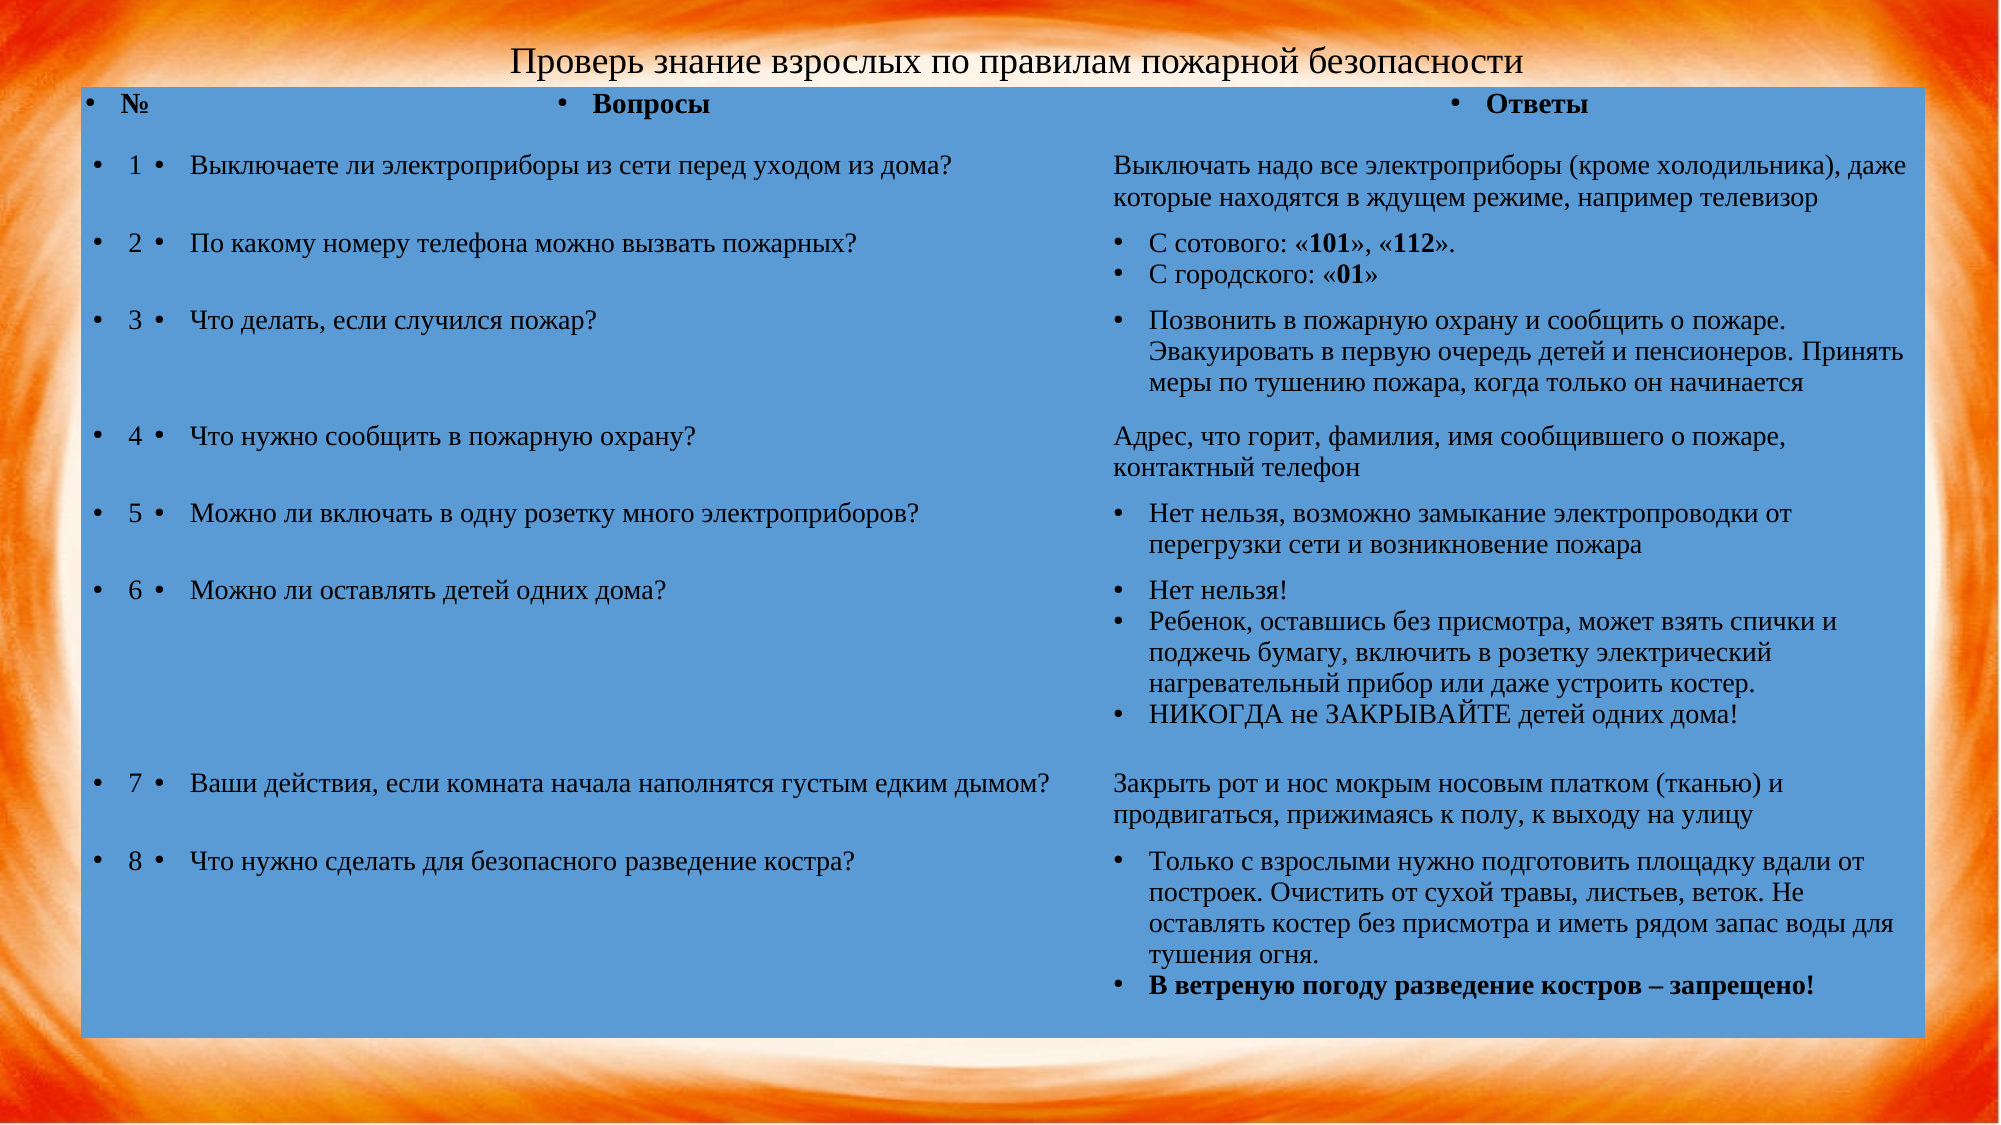

Проверь знание взрослых по правилам пожарной безопасности
| № | Вопросы | Ответы |
| --- | --- | --- |
| 1 | Выключаете ли электроприборы из сети перед уходом из дома? | Выключать надо все электроприборы (кроме холодильника), даже которые находятся в ждущем режиме, например телевизор |
| 2 | По какому номеру телефона можно вызвать пожарных? | С сотового: «101», «112». С городского: «01» |
| 3 | Что делать, если случился пожар? | Позвонить в пожарную охрану и сообщить о пожаре. Эвакуировать в первую очередь детей и пенсионеров. Принять меры по тушению пожара, когда только он начинается |
| 4 | Что нужно сообщить в пожарную охрану? | Адрес, что горит, фамилия, имя сообщившего о пожаре, контактный телефон |
| 5 | Можно ли включать в одну розетку много электроприборов? | Нет нельзя, возможно замыкание электропроводки от перегрузки сети и возникновение пожара |
| 6 | Можно ли оставлять детей одних дома? | Нет нельзя! Ребенок, оставшись без присмотра, может взять спички и поджечь бумагу, включить в розетку электрический нагревательный прибор или даже устроить костер. НИКОГДА не ЗАКРЫВАЙТЕ детей одних дома! |
| 7 | Ваши действия, если комната начала наполнятся густым едким дымом? | Закрыть рот и нос мокрым носовым платком (тканью) и продвигаться, прижимаясь к полу, к выходу на улицу |
| 8 | Что нужно сделать для безопасного разведение костра? | Только с взрослыми нужно подготовить площадку вдали от построек. Очистить от сухой травы, листьев, веток. Не оставлять костер без присмотра и иметь рядом запас воды для тушения огня. В ветреную погоду разведение костров – запрещено! |